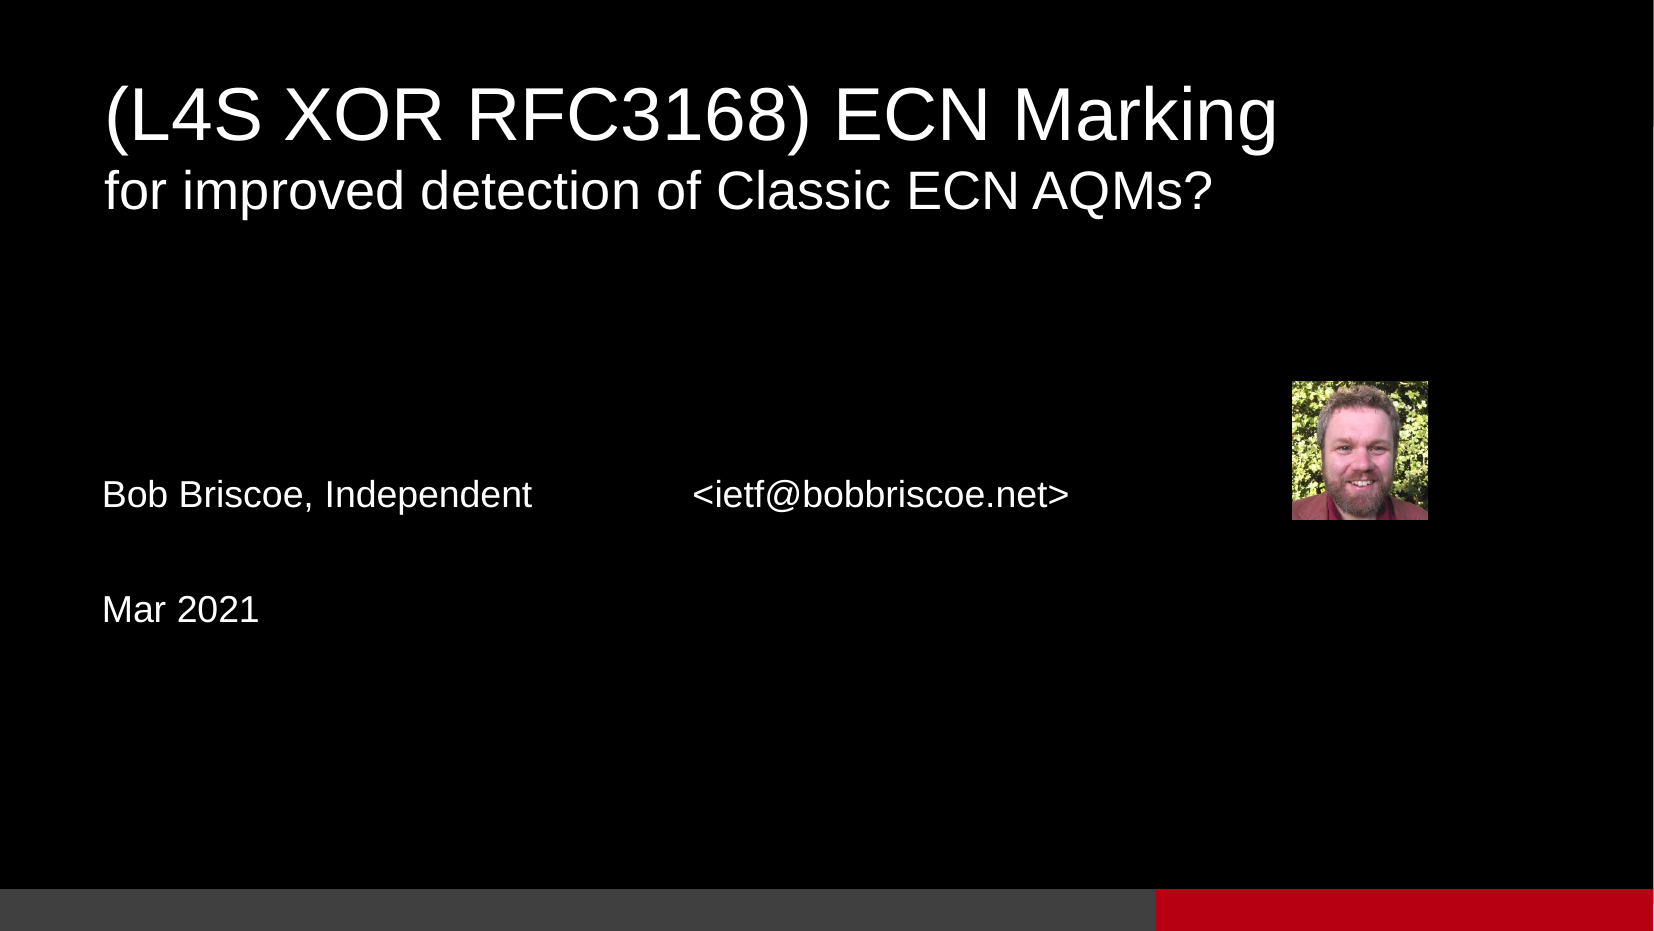

(L4S XOR RFC3168) ECN Marking
for improved detection of Classic ECN AQMs?
Bob Briscoe, Independent 			<ietf@bobbriscoe.net>
Mar 2021